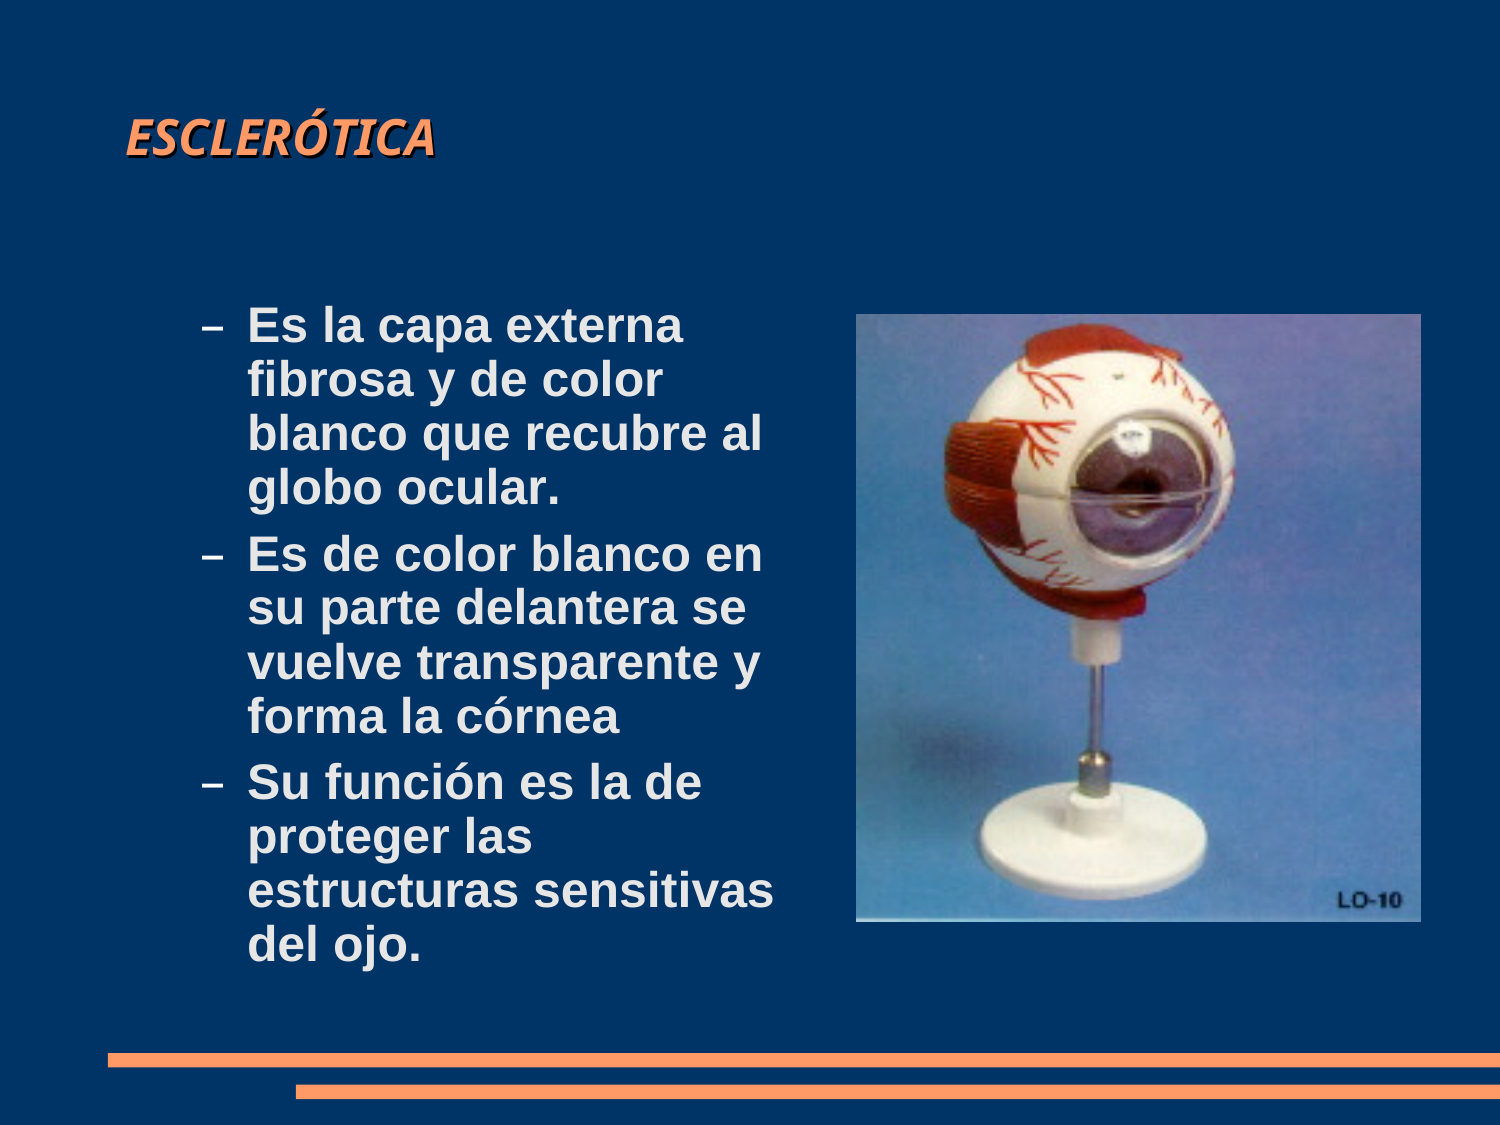

# ESCLERÓTICA
Es la capa externa fibrosa y de color blanco que recubre al globo ocular.
Es de color blanco en su parte delantera se vuelve transparente y forma la córnea
Su función es la de proteger las estructuras sensitivas del ojo.